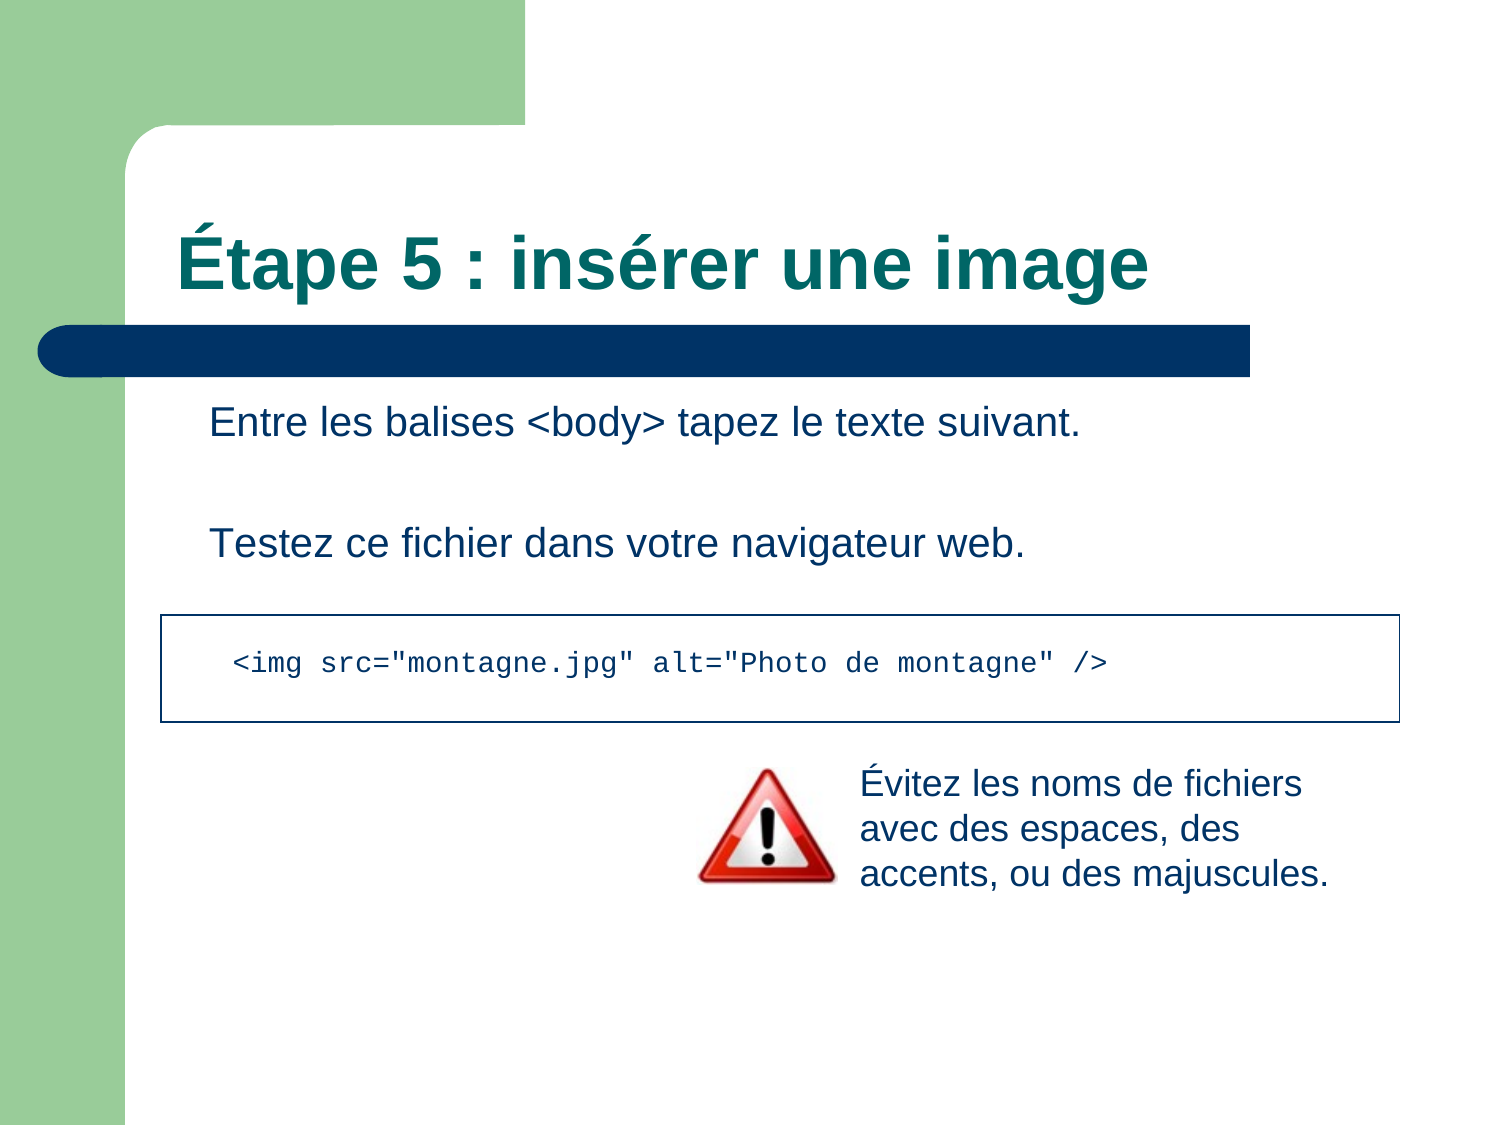

# Étape 5 : insérer une image
Entre les balises <body> tapez le texte suivant.
Testez ce fichier dans votre navigateur web.
<img src="montagne.jpg" alt="Photo de montagne" />
Évitez les noms de fichiers avec des espaces, des accents, ou des majuscules.